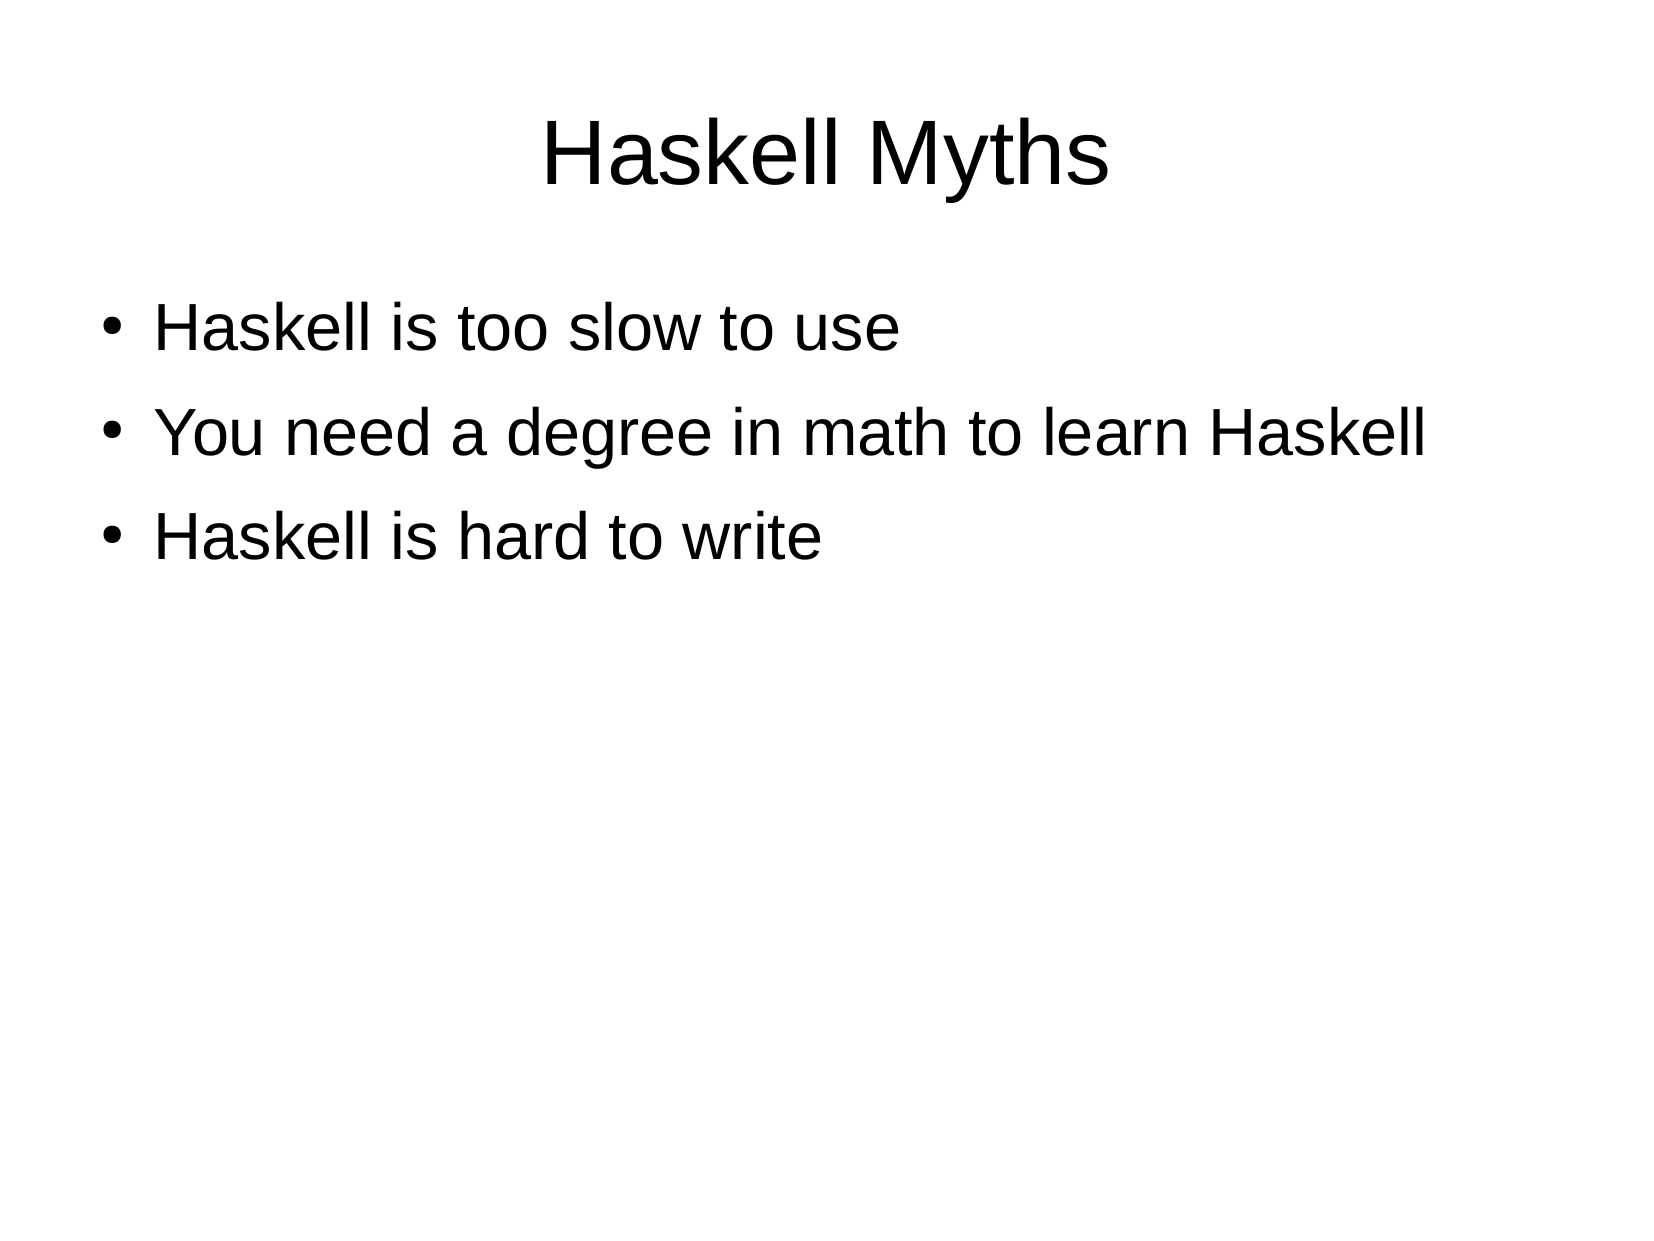

# Haskell Myths
Haskell is too slow to use
You need a degree in math to learn Haskell
Haskell is hard to write